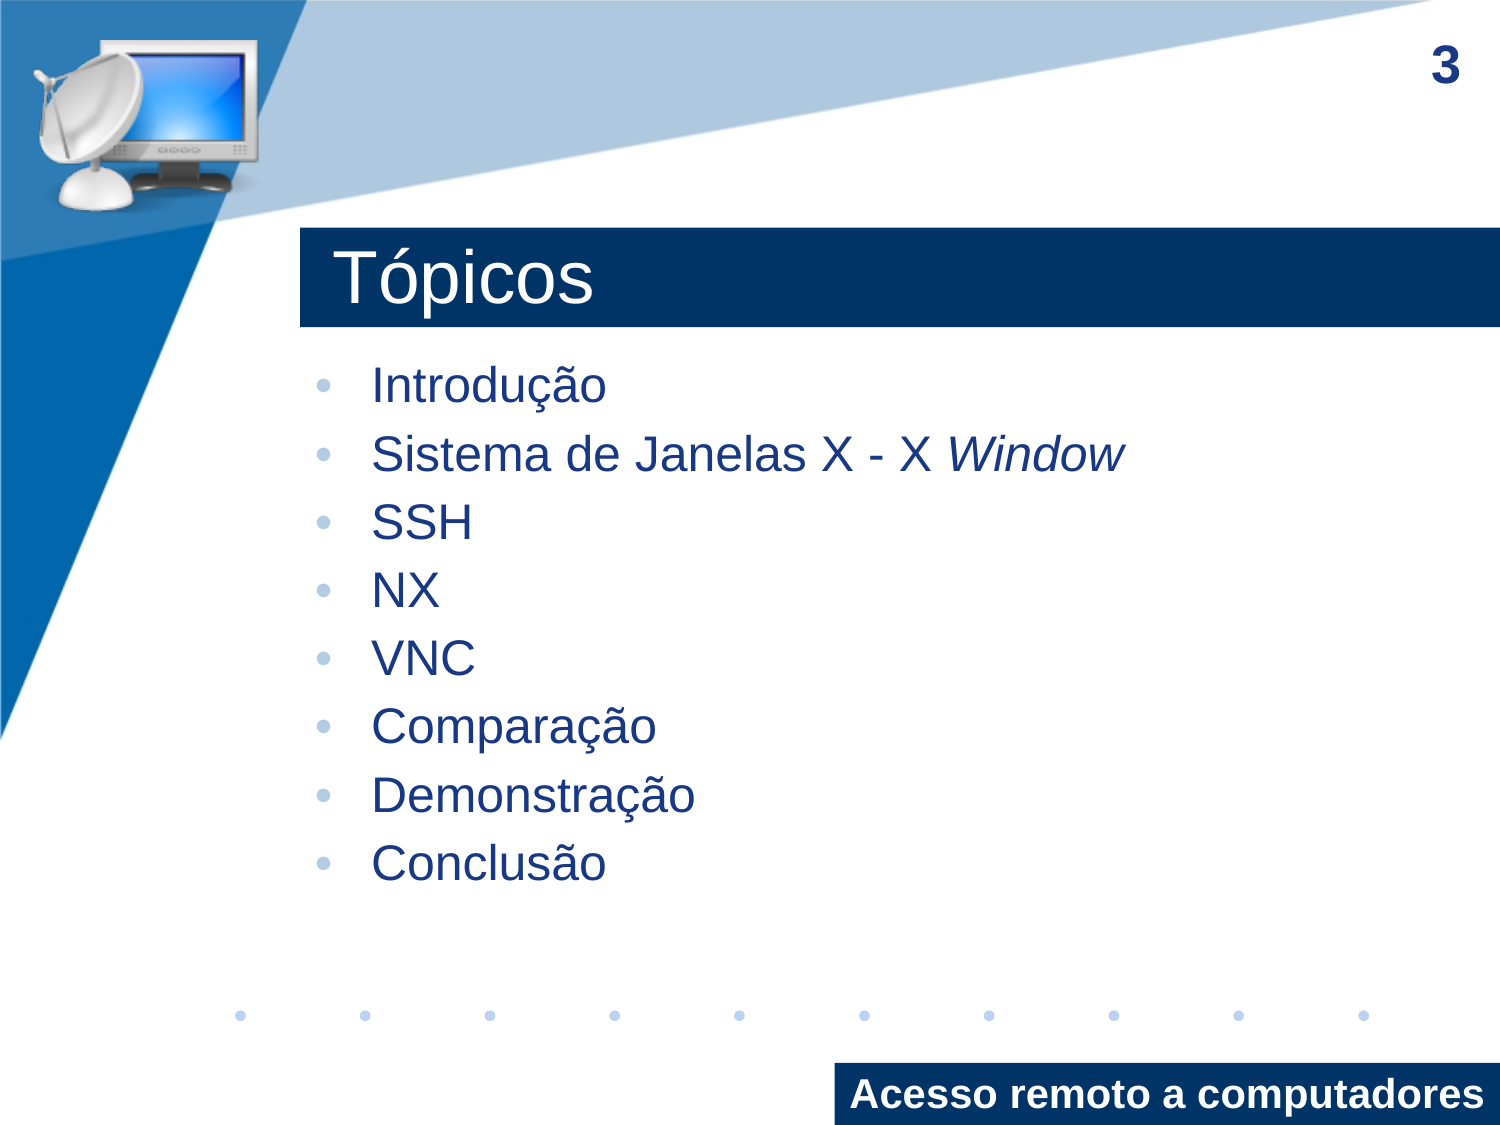

# Tópicos
Introdução
Sistema de Janelas X - X Window
SSH
NX
VNC
Comparação
Demonstração
Conclusão